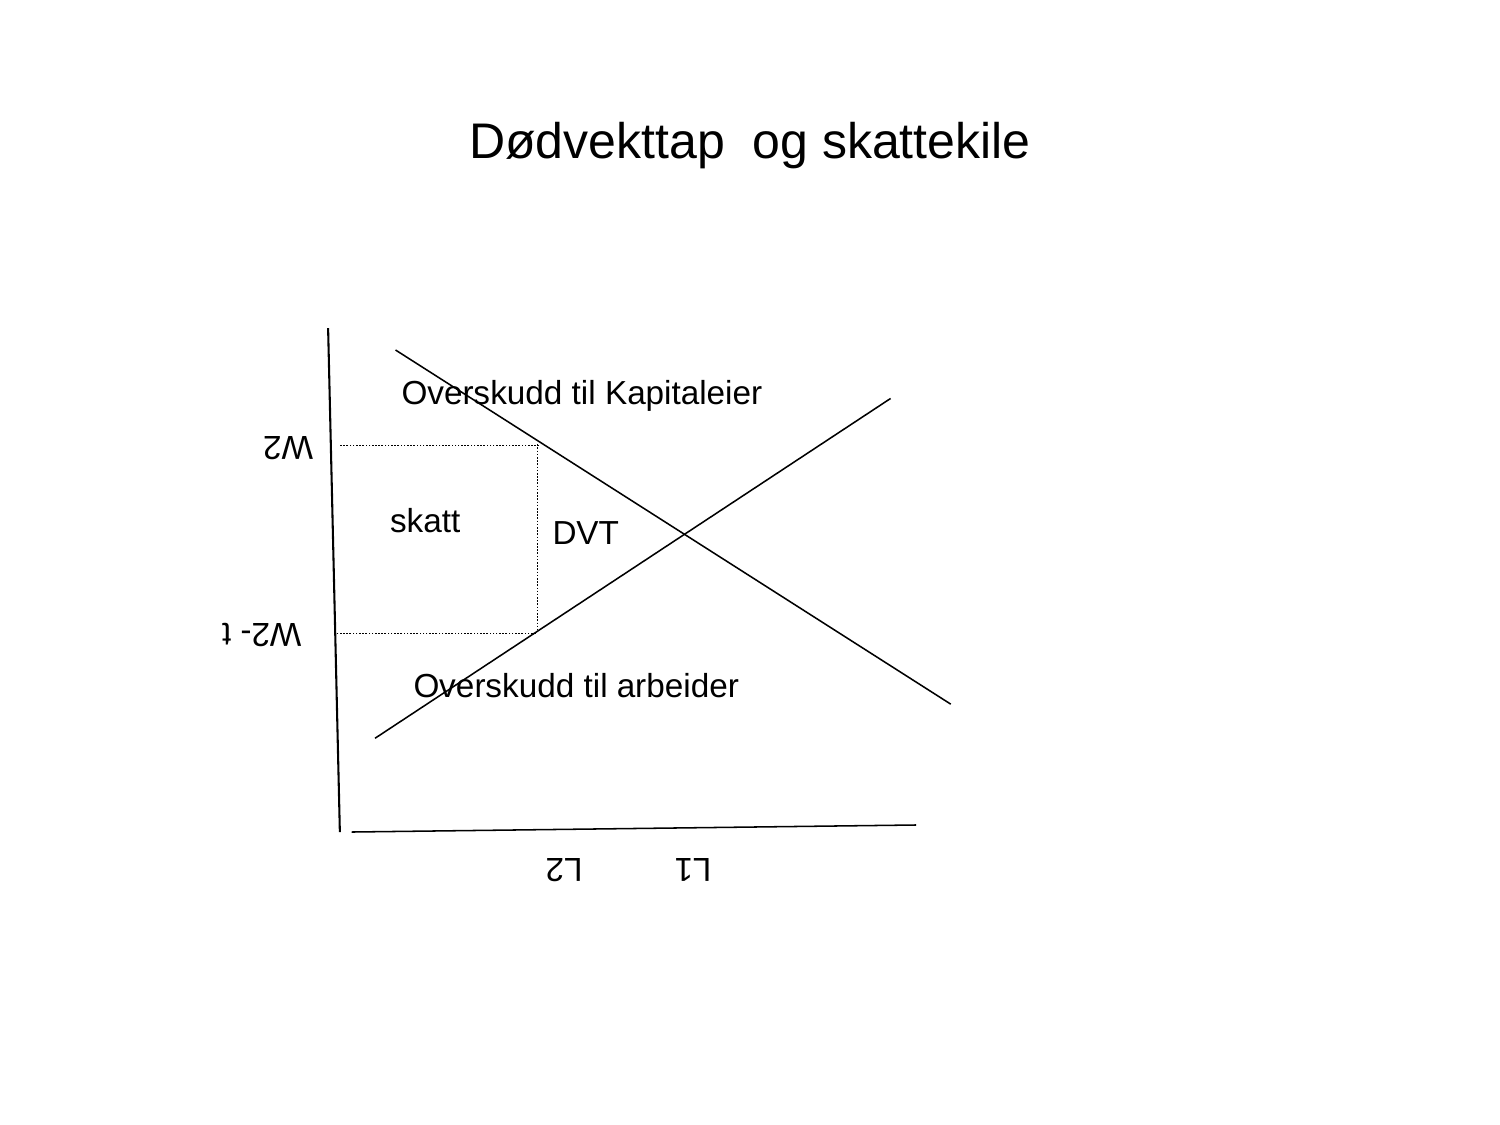

# Dødvekttap og skattekile
Overskudd til Kapitaleier
W2
skatt
DVT
W2- t
Overskudd til arbeider
L2
L1